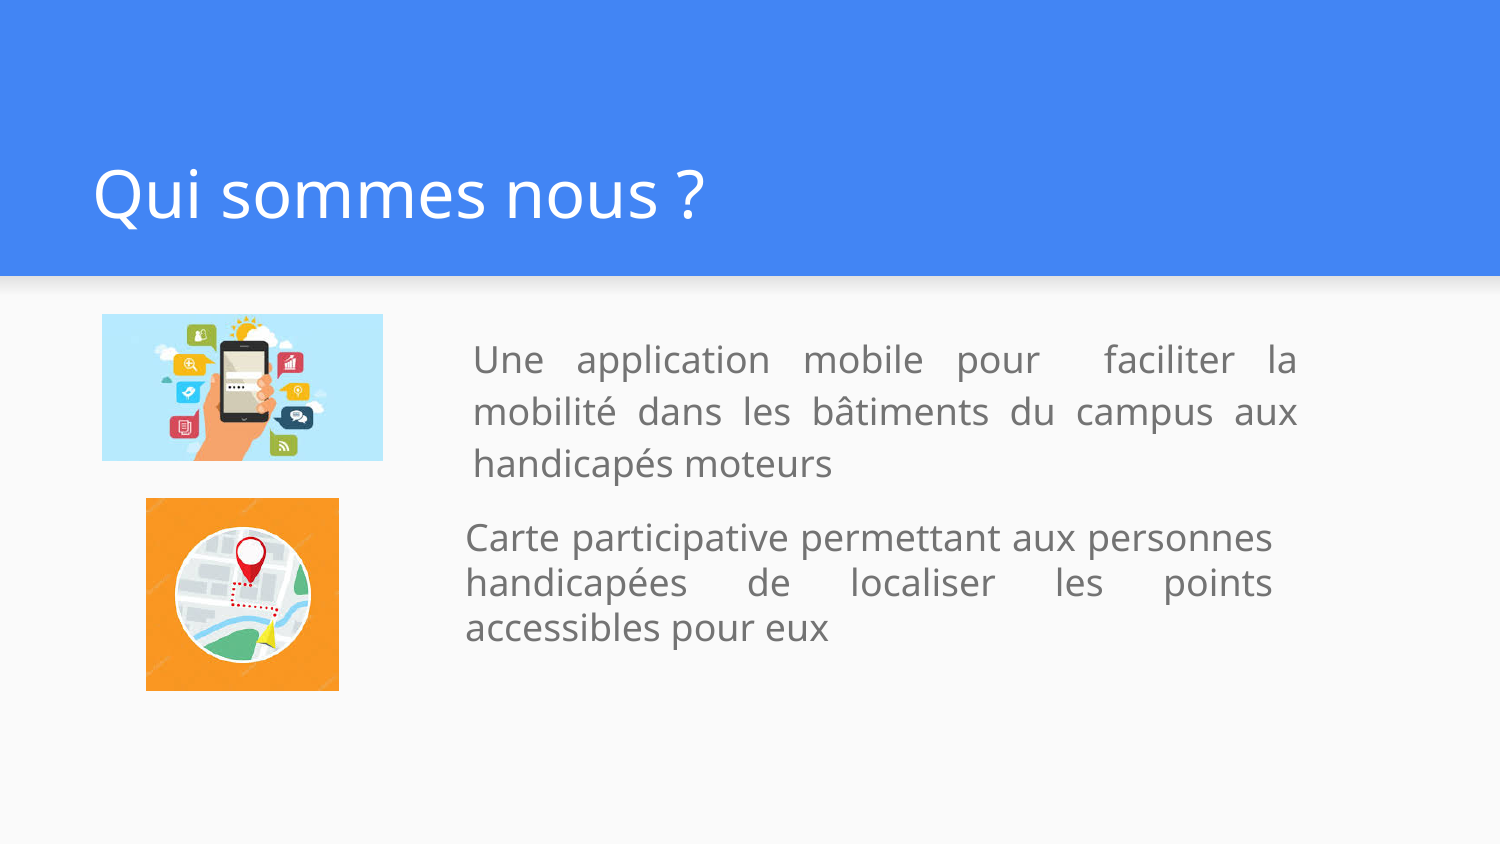

# Qui sommes nous ?
Une application mobile pour faciliter la mobilité dans les bâtiments du campus aux handicapés moteurs
Carte participative permettant aux personnes handicapées de localiser les points accessibles pour eux